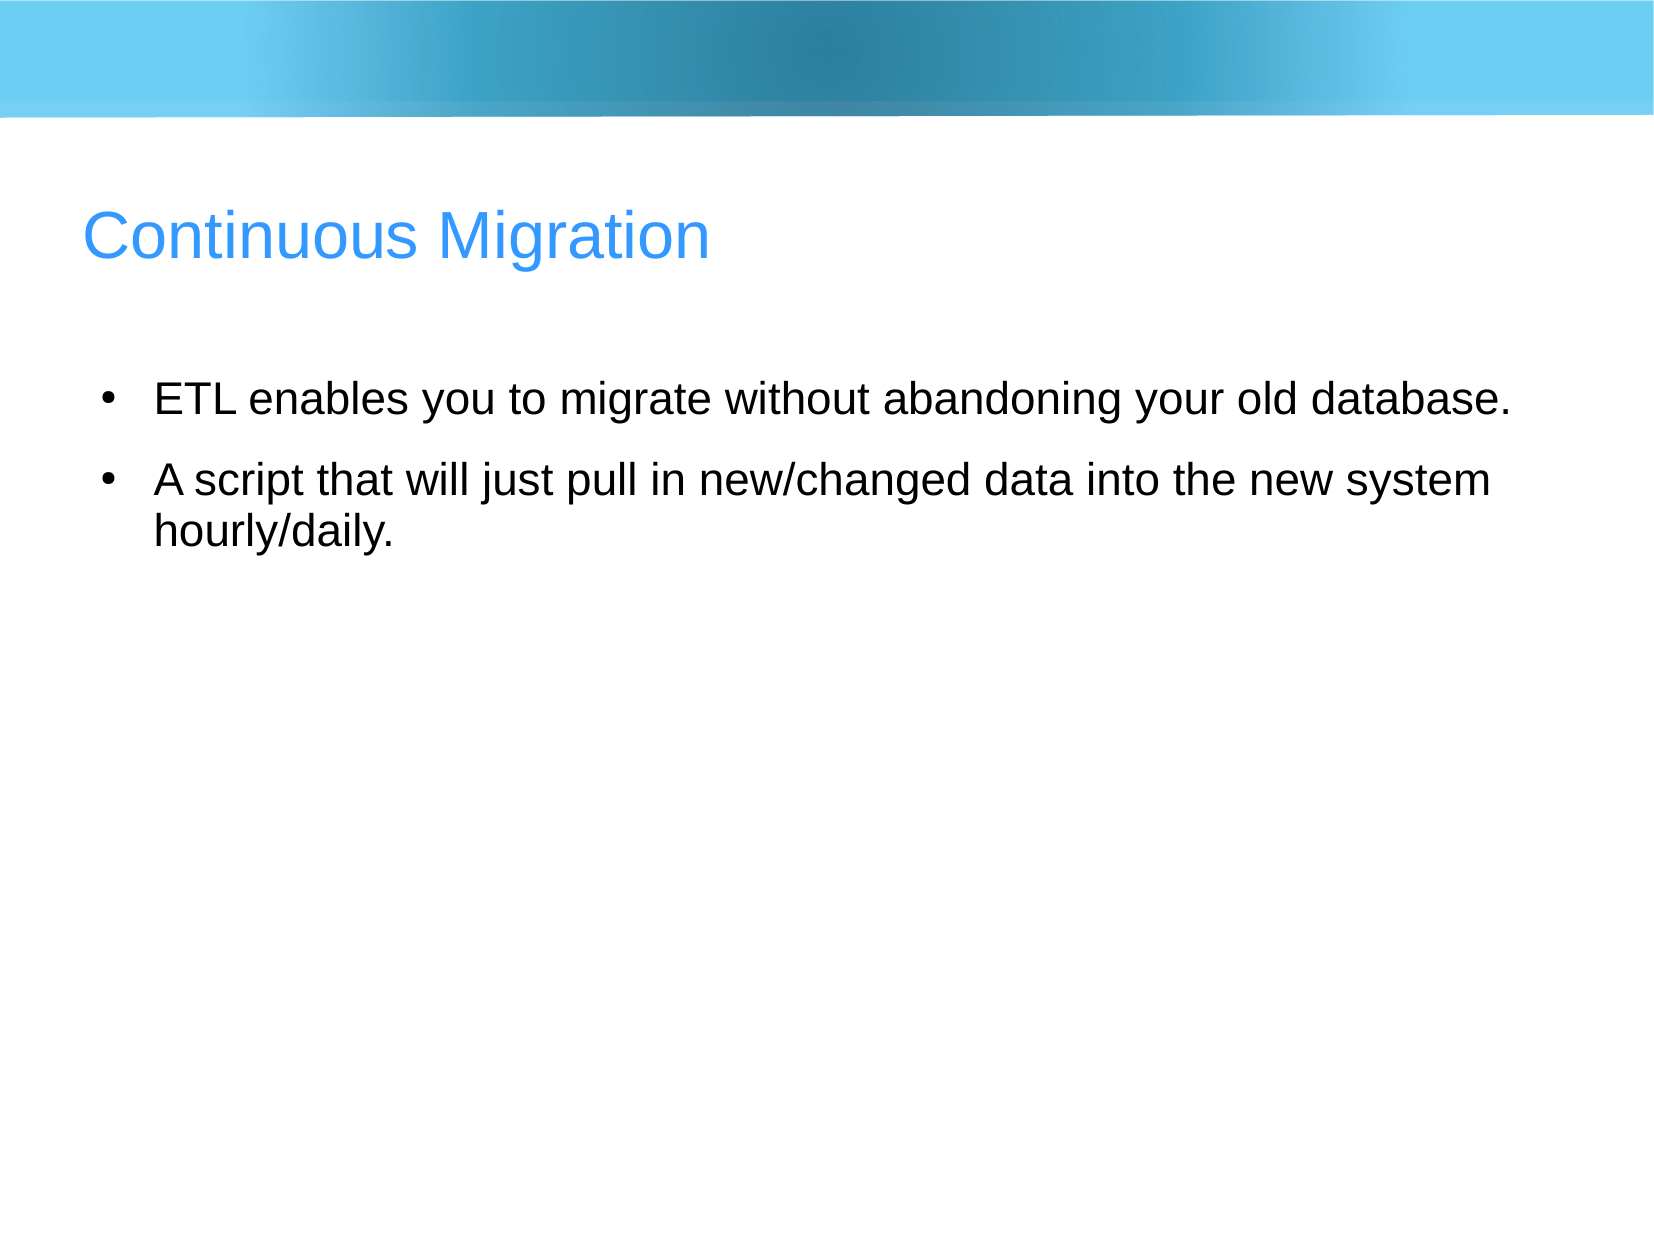

# Continuous Migration
ETL enables you to migrate without abandoning your old database.
A script that will just pull in new/changed data into the new system hourly/daily.